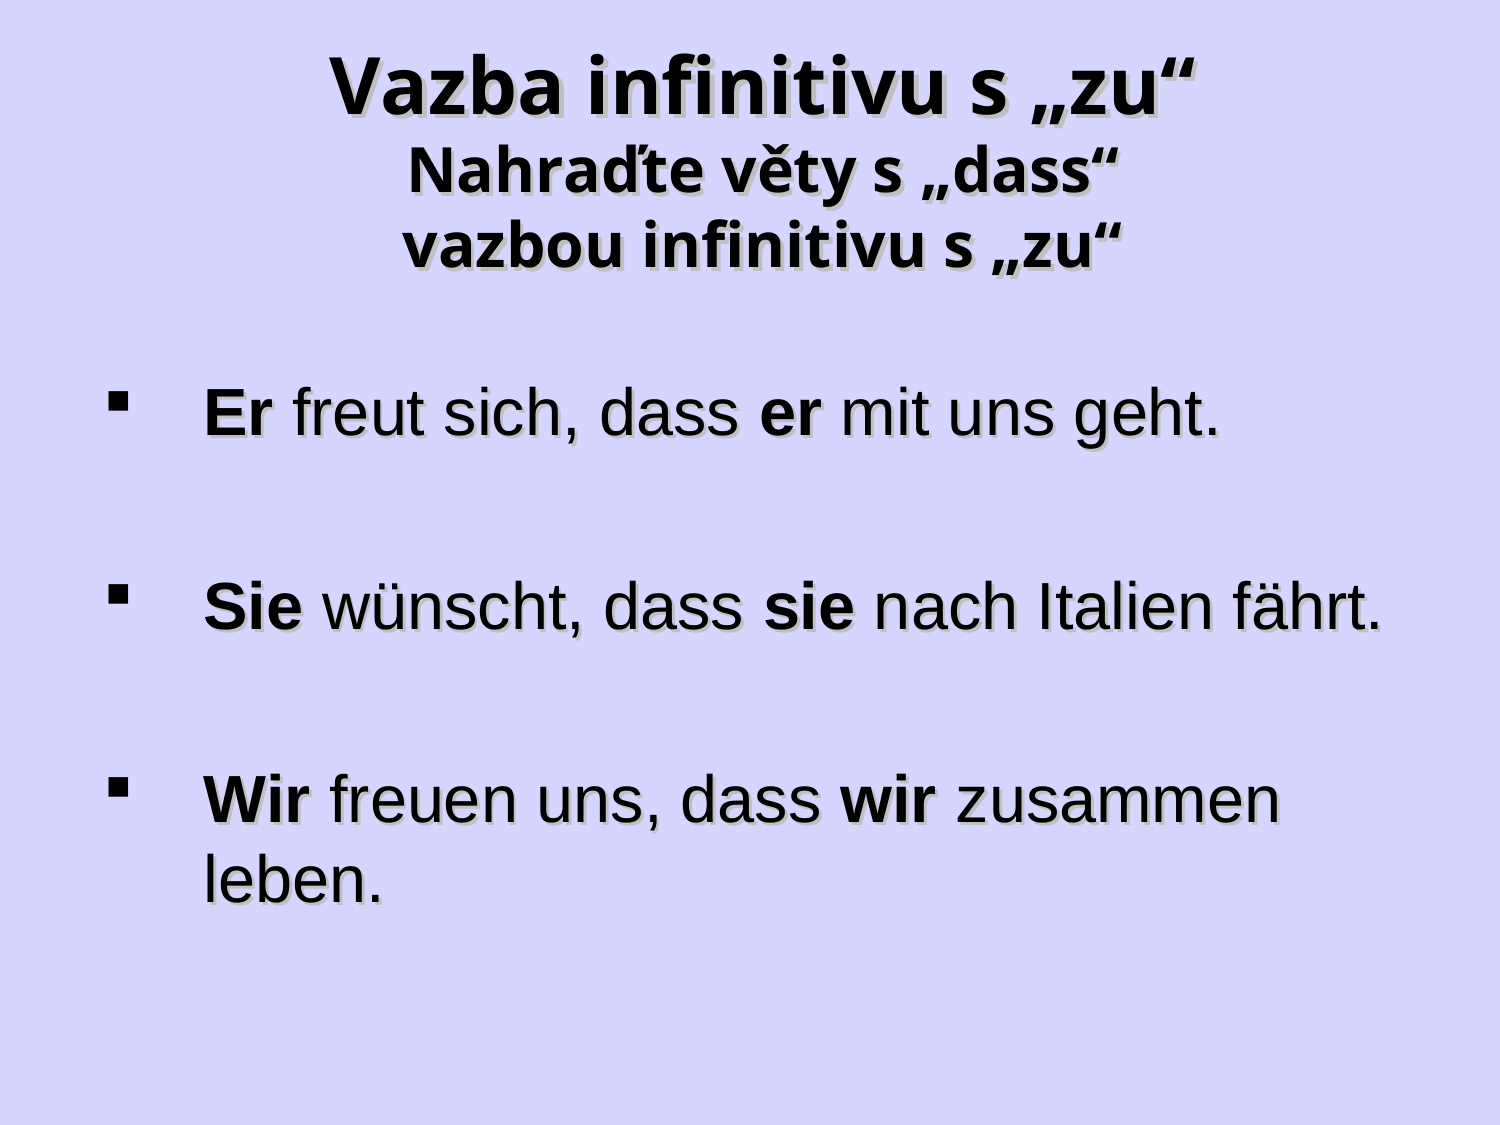

# Vazba infinitivu s „zu“ Nahraďte věty s „dass“ vazbou infinitivu s „zu“
Er freut sich, dass er mit uns geht.
Sie wünscht, dass sie nach Italien fährt.
Wir freuen uns, dass wir zusammen leben.